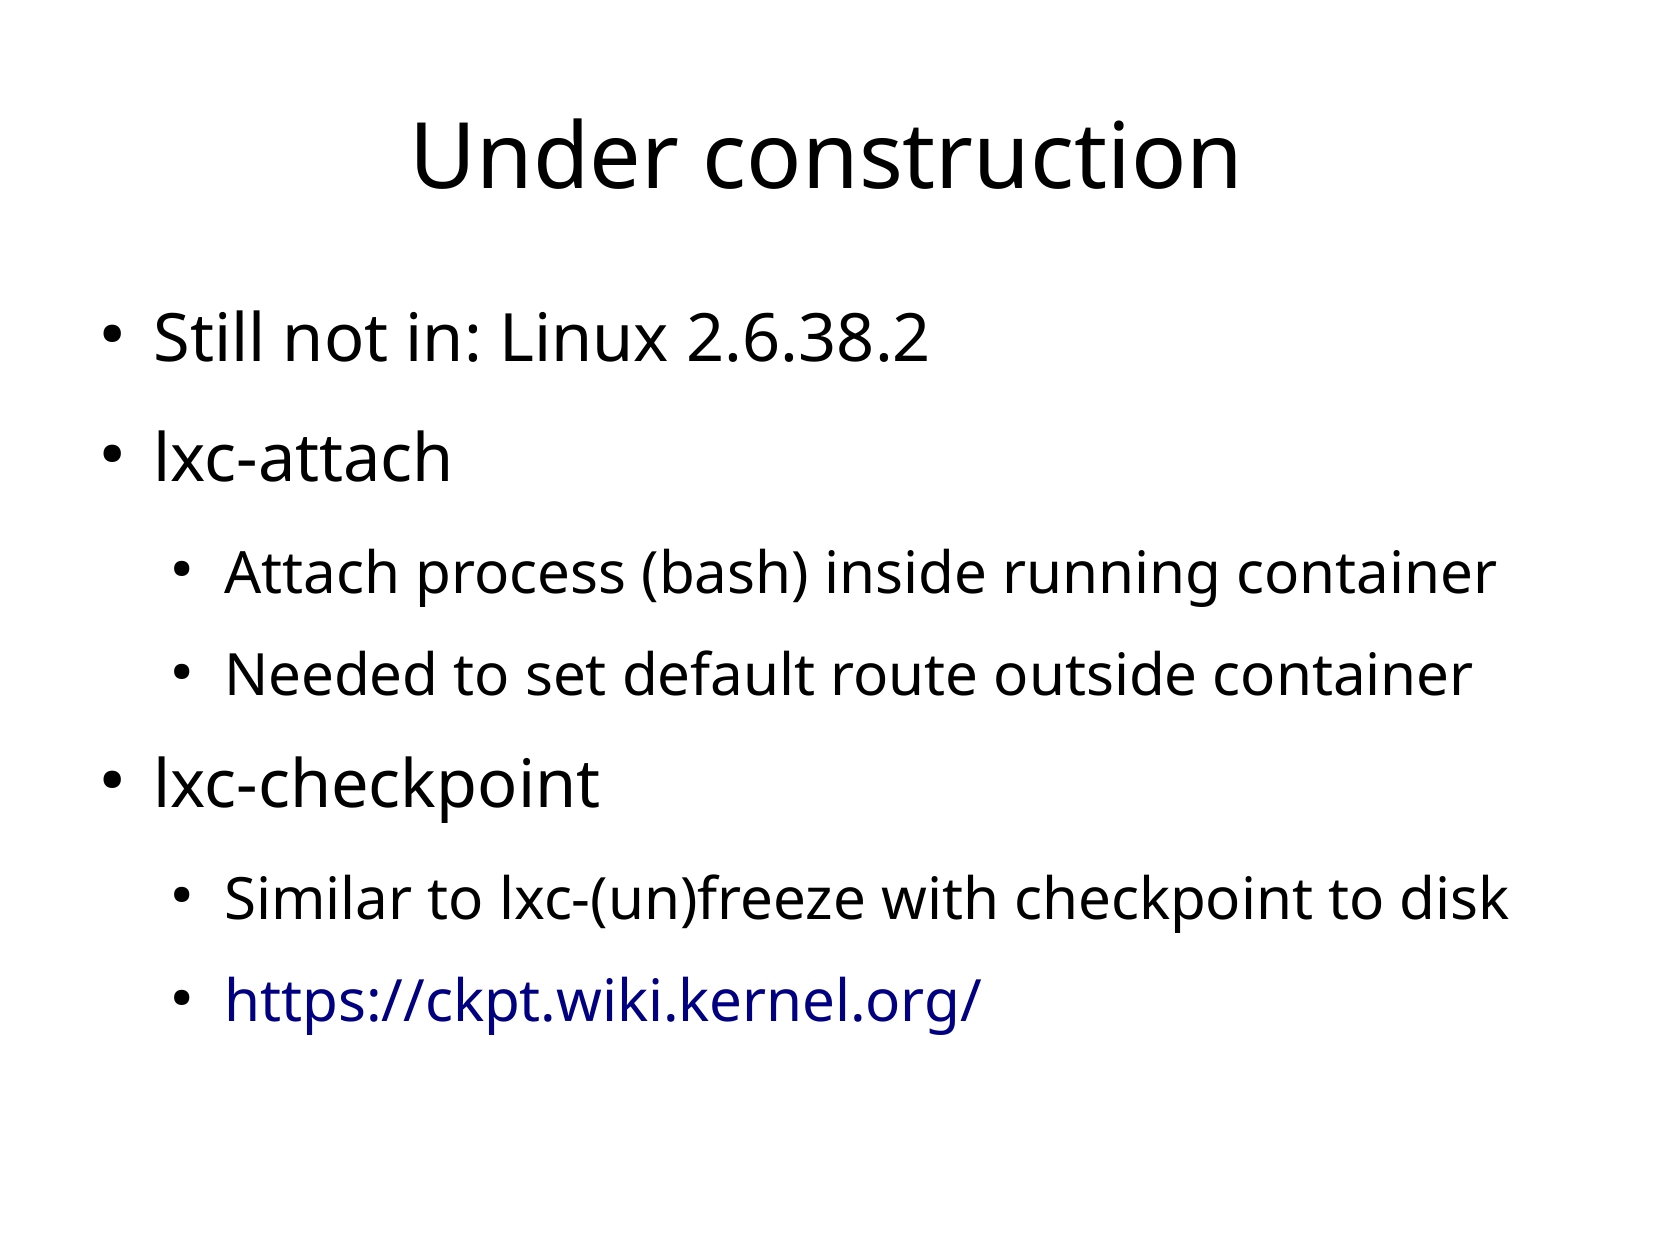

# Under construction
Still not in: Linux 2.6.38.2
lxc-attach
Attach process (bash) inside running container
Needed to set default route outside container
lxc-checkpoint
Similar to lxc-(un)freeze with checkpoint to disk
https://ckpt.wiki.kernel.org/